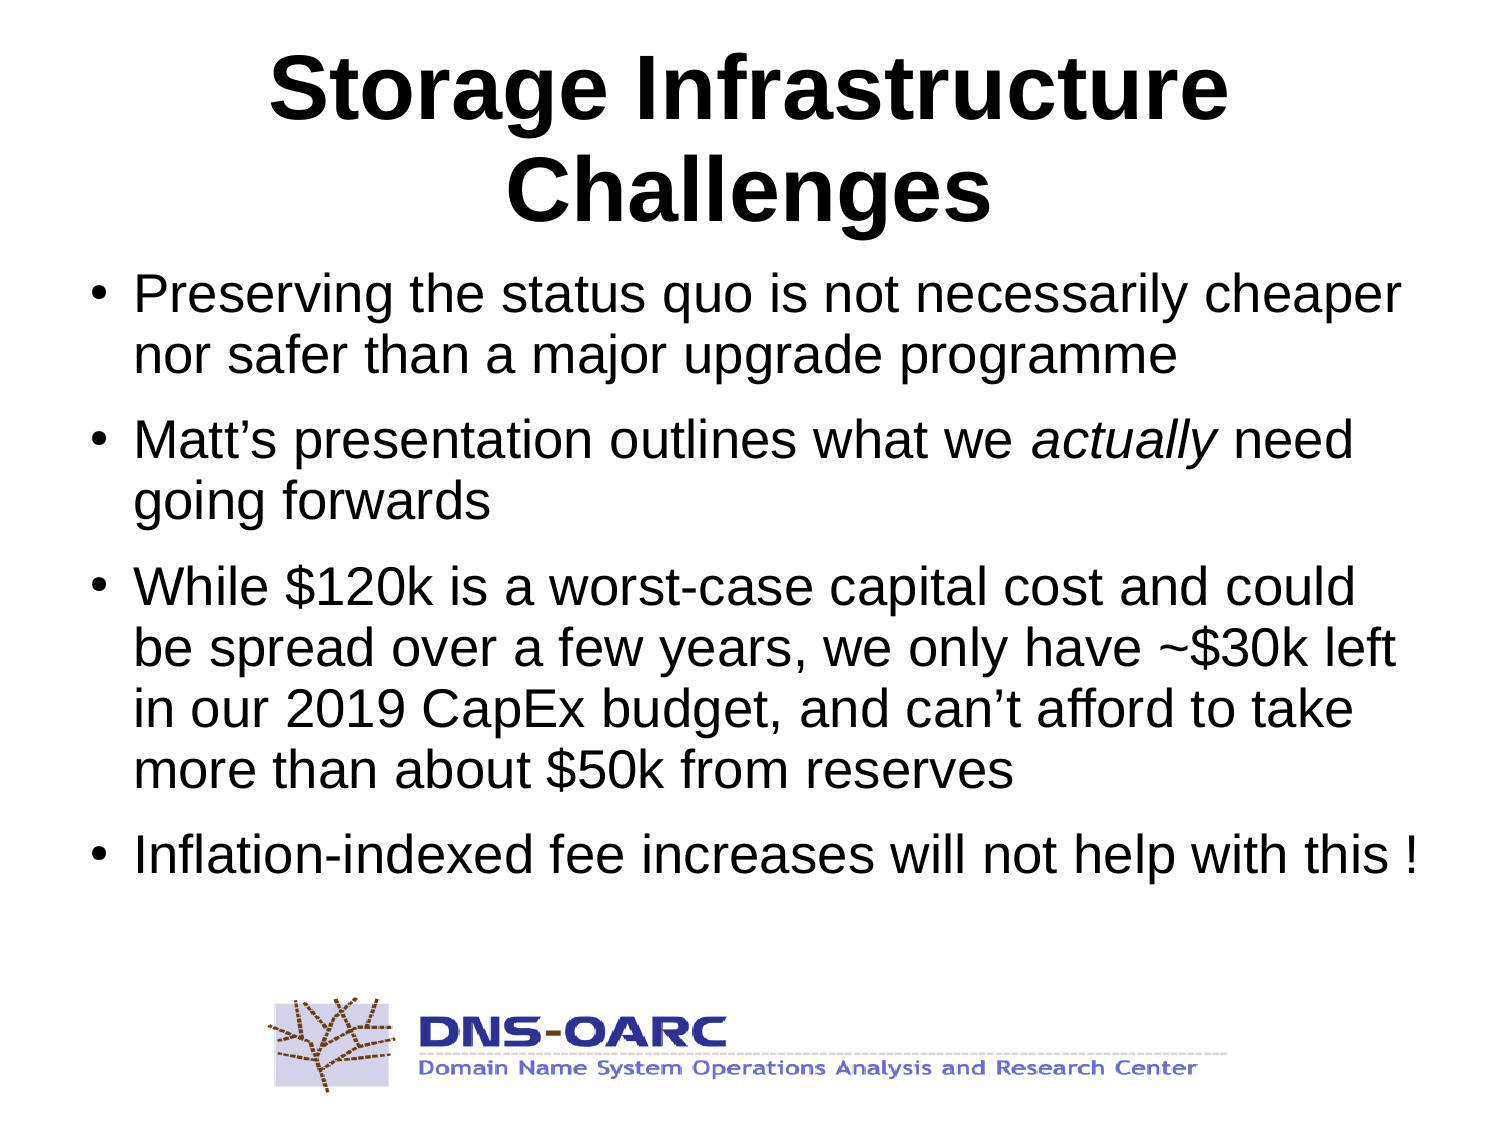

# Storage Infrastructure Challenges
Preserving the status quo is not necessarily cheaper nor safer than a major upgrade programme
Matt’s presentation outlines what we actually need going forwards
While $120k is a worst-case capital cost and could be spread over a few years, we only have ~$30k left in our 2019 CapEx budget, and can’t afford to take more than about $50k from reserves
Inflation-indexed fee increases will not help with this !